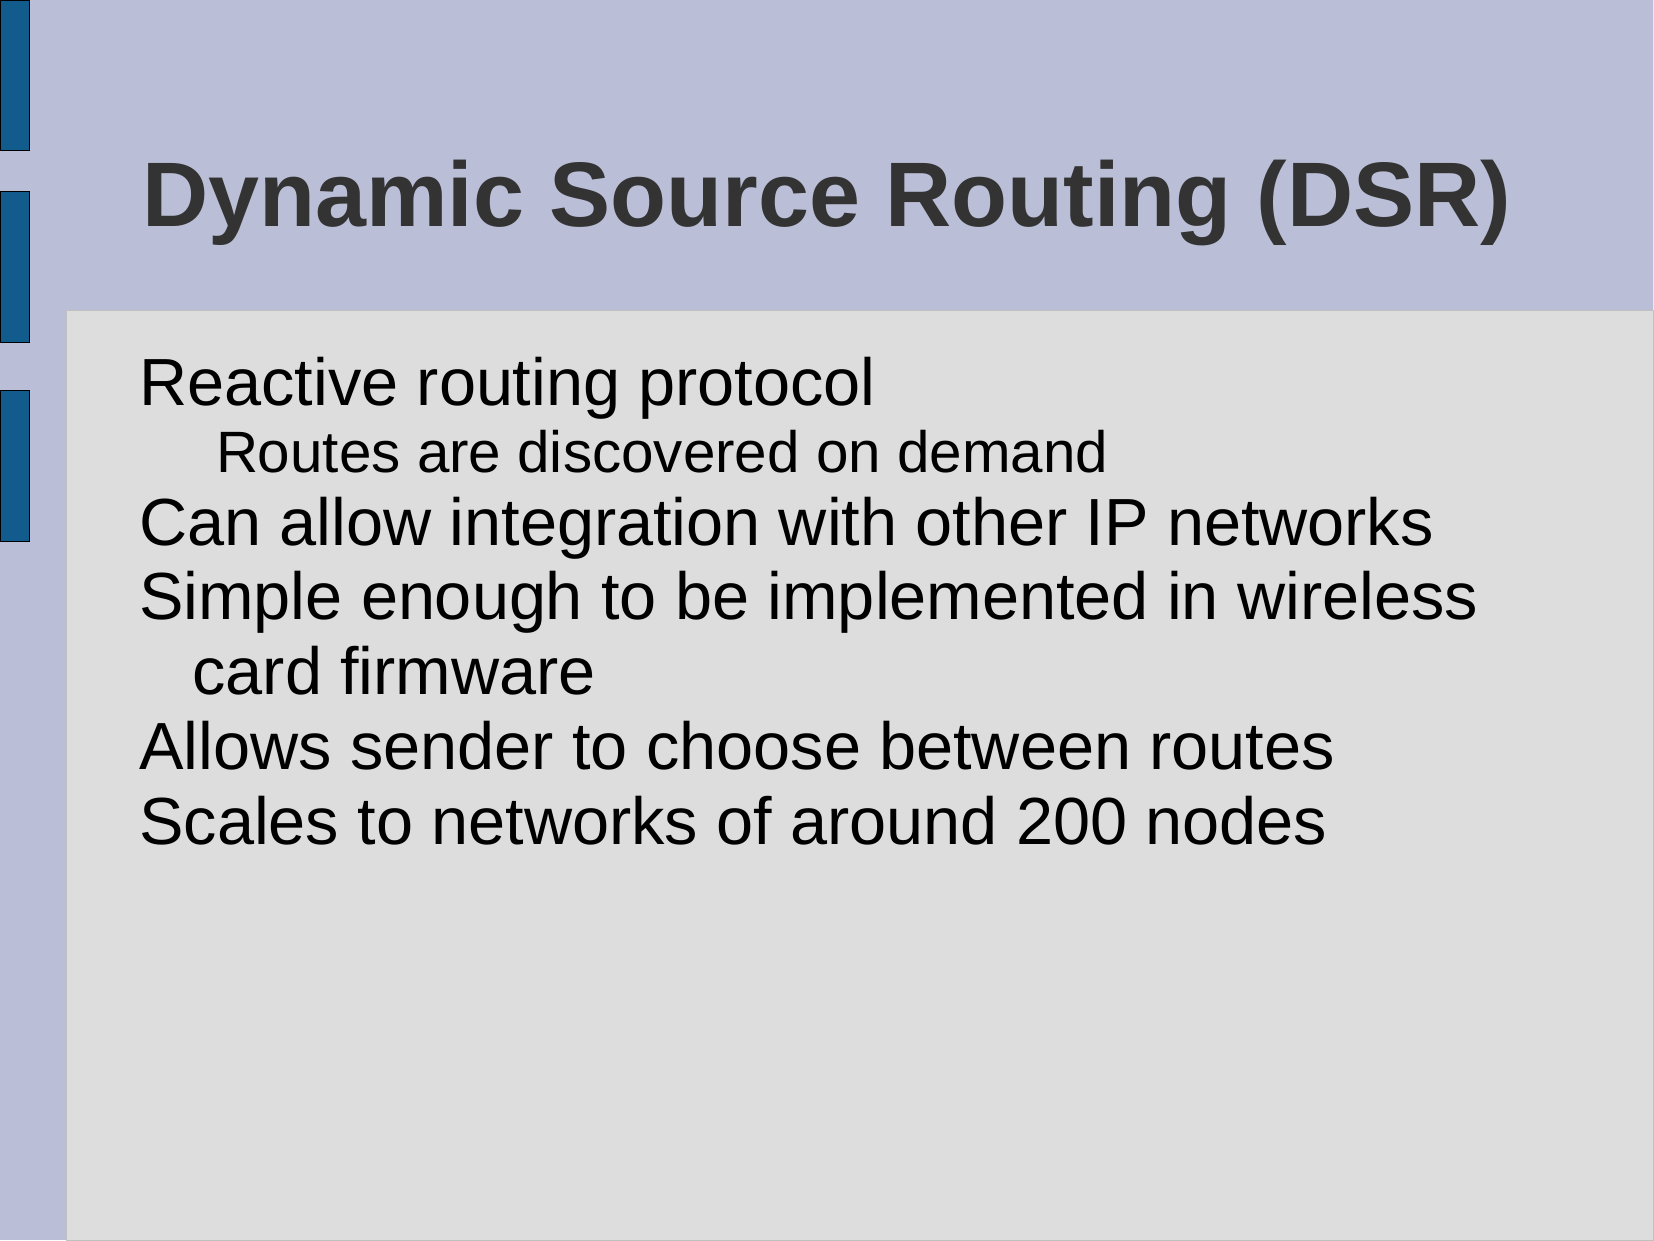

# Dynamic Source Routing (DSR)
Reactive routing protocol
Routes are discovered on demand
Can allow integration with other IP networks
Simple enough to be implemented in wireless card firmware
Allows sender to choose between routes
Scales to networks of around 200 nodes